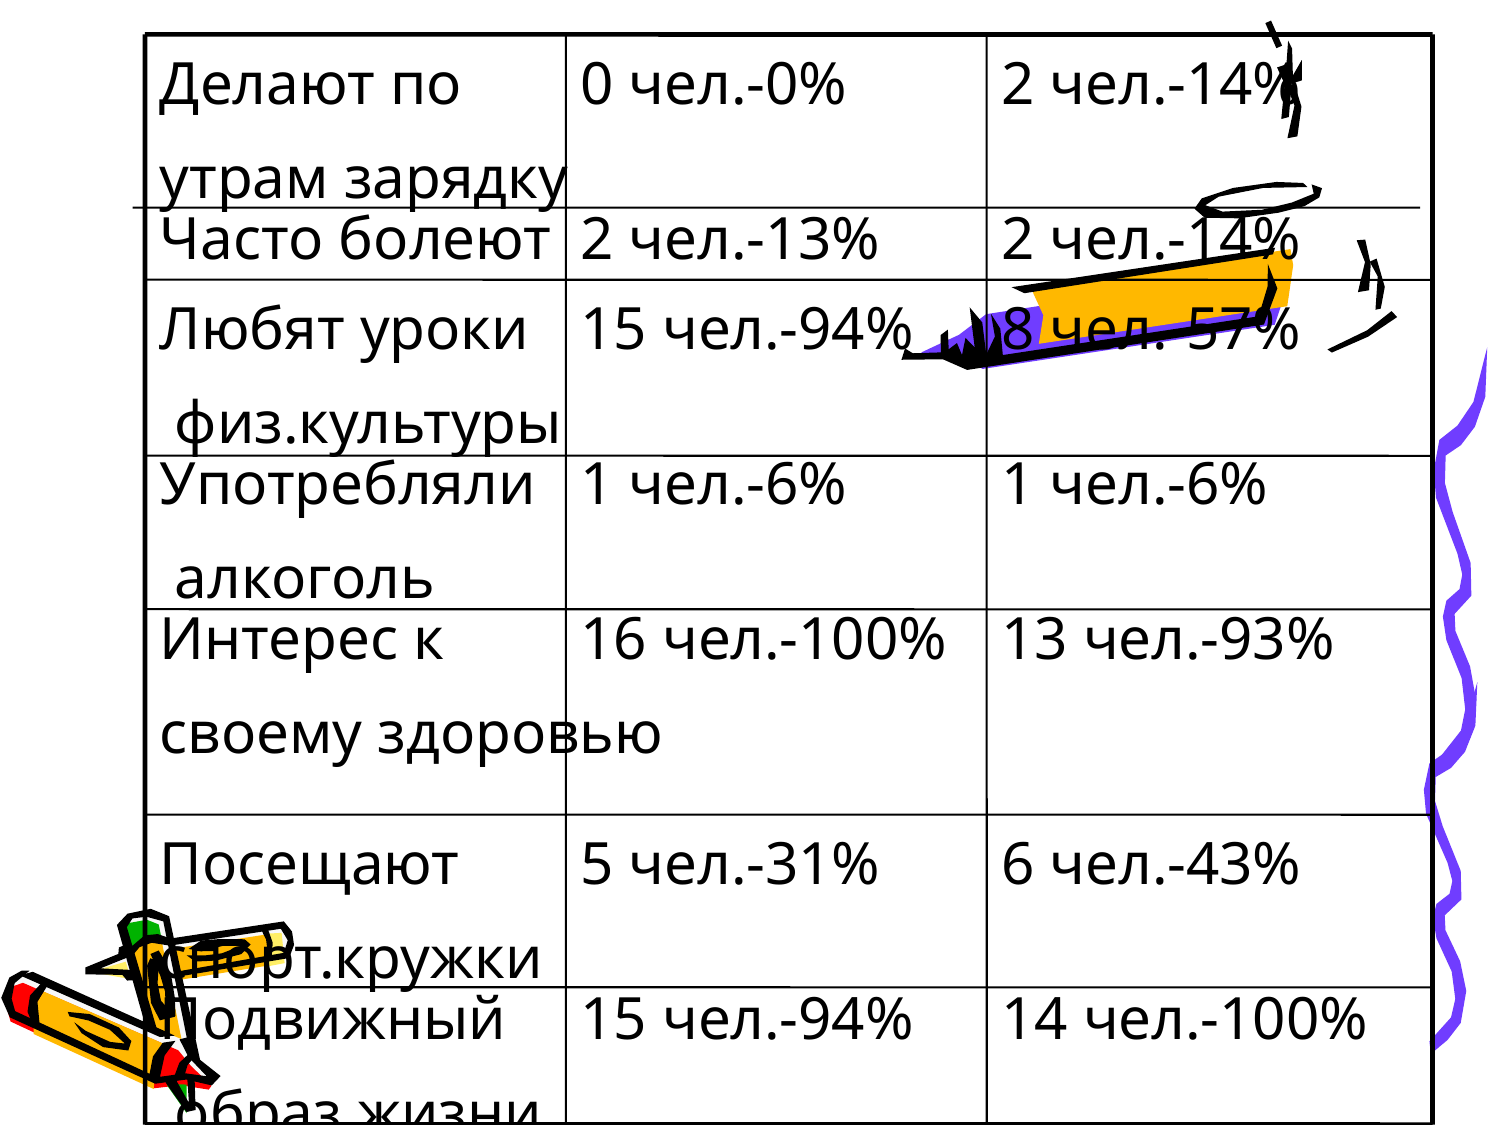

#
Делают по
утрам зарядку
0 чел.-0%
2 чел.-14%
Часто болеют
2 чел.-13%
2 чел.-14%
Любят уроки
 физ.культуры
15 чел.-94%
8 чел.-57%
Употребляли
 алкоголь
1 чел.-6%
1 чел.-6%
Интерес к
своему здоровью
16 чел.-100%
13 чел.-93%
Посещают
спорт.кружки
5 чел.-31%
6 чел.-43%
Подвижный
 образ жизни
15 чел.-94%
14 чел.-100%